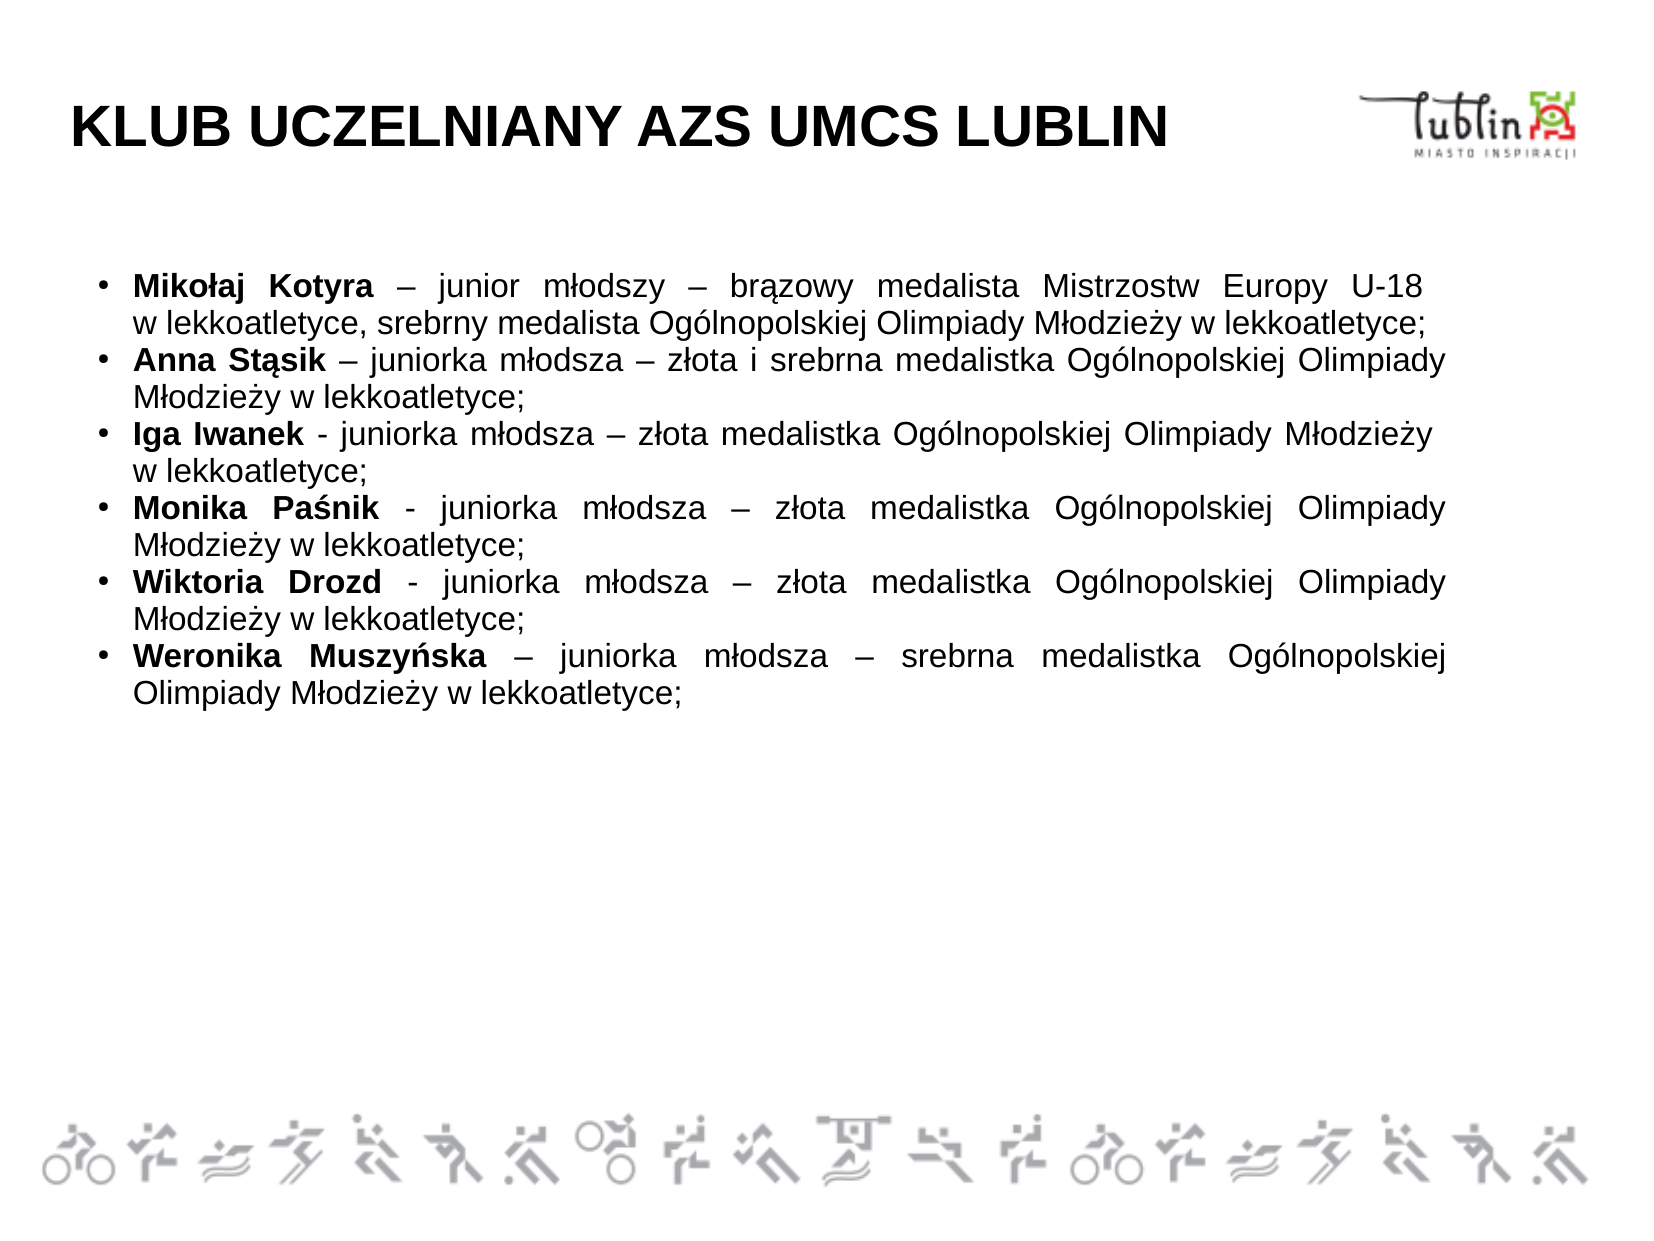

#
KLUB UCZELNIANY AZS UMCS LUBLIN
Mikołaj Kotyra – junior młodszy – brązowy medalista Mistrzostw Europy U-18
w lekkoatletyce, srebrny medalista Ogólnopolskiej Olimpiady Młodzieży w lekkoatletyce;
Anna Stąsik – juniorka młodsza – złota i srebrna medalistka Ogólnopolskiej Olimpiady Młodzieży w lekkoatletyce;
Iga Iwanek - juniorka młodsza – złota medalistka Ogólnopolskiej Olimpiady Młodzieży
w lekkoatletyce;
Monika Paśnik - juniorka młodsza – złota medalistka Ogólnopolskiej Olimpiady Młodzieży w lekkoatletyce;
Wiktoria Drozd - juniorka młodsza – złota medalistka Ogólnopolskiej Olimpiady Młodzieży w lekkoatletyce;
Weronika Muszyńska – juniorka młodsza – srebrna medalistka Ogólnopolskiej Olimpiady Młodzieży w lekkoatletyce;